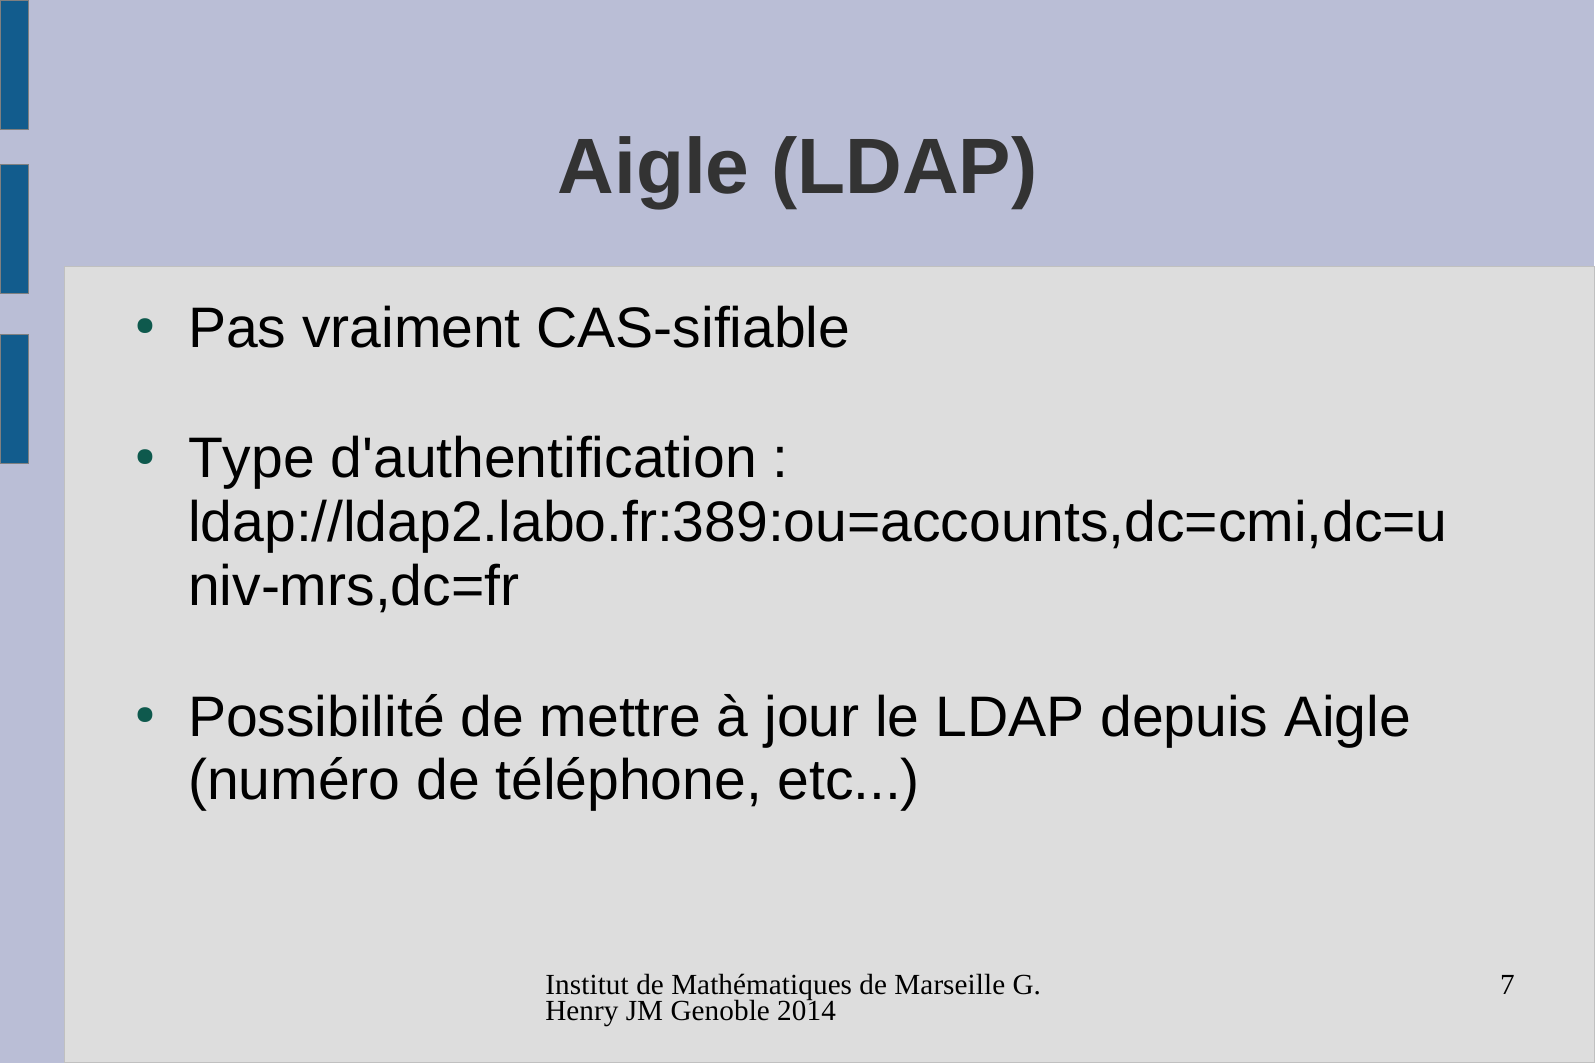

# Aigle (LDAP)
Pas vraiment CAS-sifiable
Type d'authentification : ldap://ldap2.labo.fr:389:ou=accounts,dc=cmi,dc=univ-mrs,dc=fr
Possibilité de mettre à jour le LDAP depuis Aigle (numéro de téléphone, etc...)
Institut de Mathématiques de Marseille G. Henry JM Genoble 2014
7